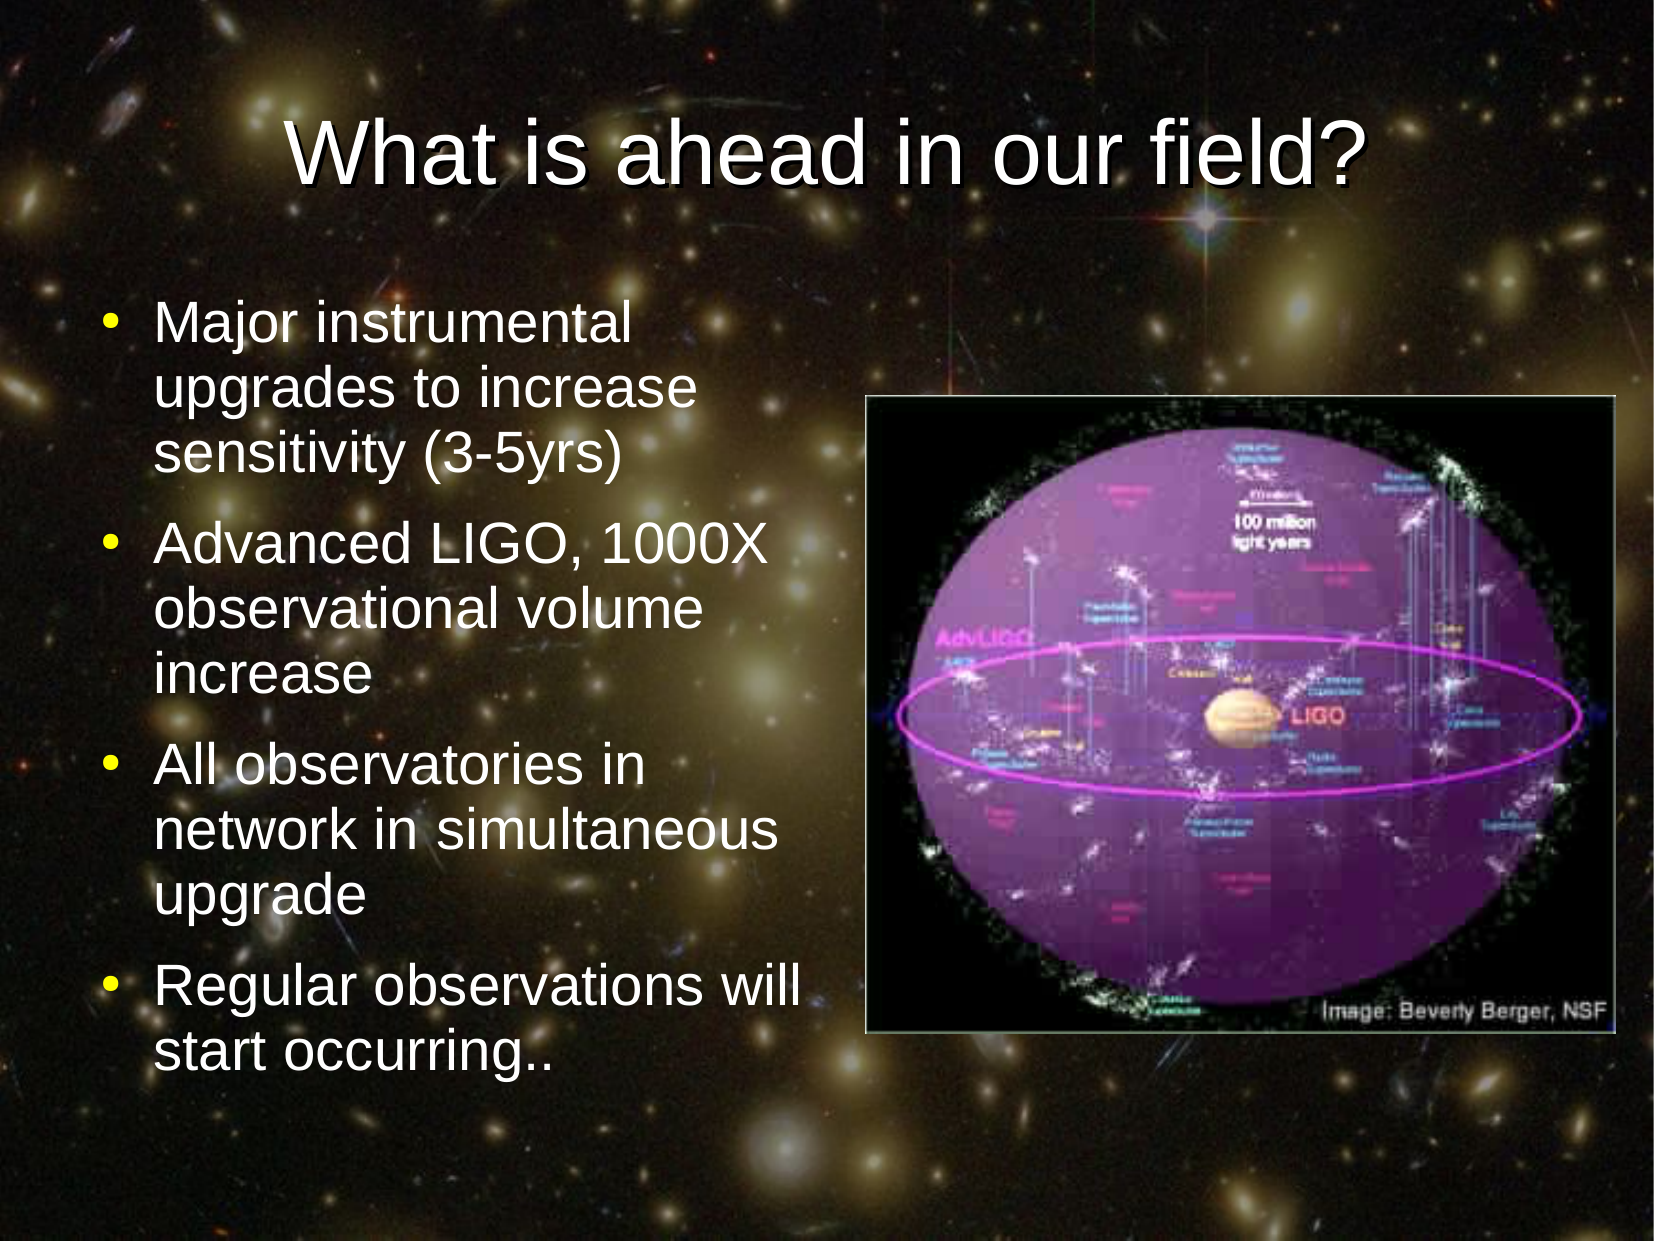

# What is ahead in our field?
Major instrumental upgrades to increase sensitivity (3-5yrs)
Advanced LIGO, 1000X observational volume increase
All observatories in network in simultaneous upgrade
Regular observations will start occurring..